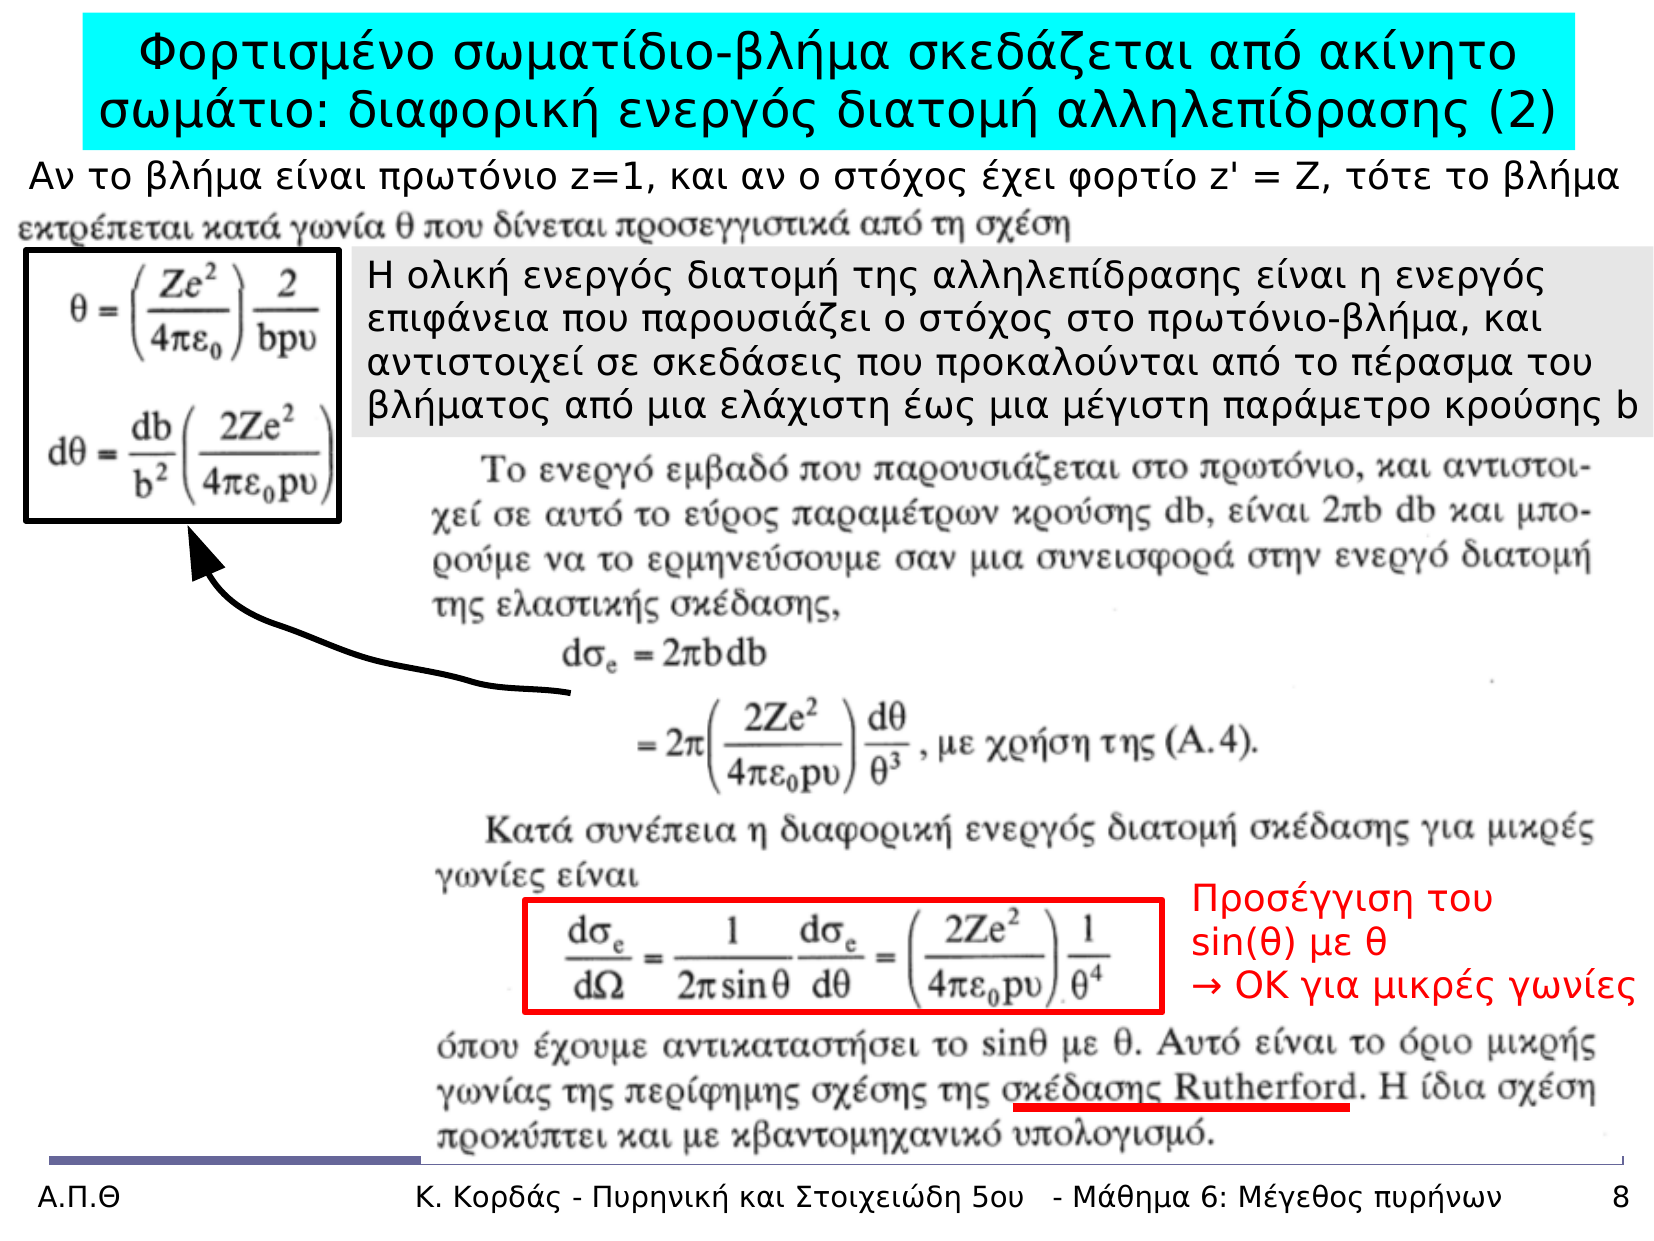

# Φορτισμένο σωματίδιο-βλήμα σκεδάζεται από ακίνητο σωμάτιο: διαφορική ενεργός διατομή αλληλεπίδρασης (2)
Aν το βλήμα είναι πρωτόνιο z=1, και αν ο στόχος έχει φορτίο z' = Z, τότε το βλήμα
Η ολική ενεργός διατομή της αλληλεπίδρασης είναι η ενεργός
επιφάνεια που παρουσιάζει ο στόχος στο πρωτόνιο-βλήμα, και
αντιστοιχεί σε σκεδάσεις που προκαλούνται από το πέρασμα του
βλήματος από μια ελάχιστη έως μια μέγιστη παράμετρο κρούσης b
Προσέγγιση του
sin(θ) με θ
→ ΟΚ για μικρές γωνίες
Α.Π.Θ
Κ. Κορδάς - Πυρηνική και Στοιχειώδη 5ου - Μάθημα 6: Mέγεθος πυρήνων
8